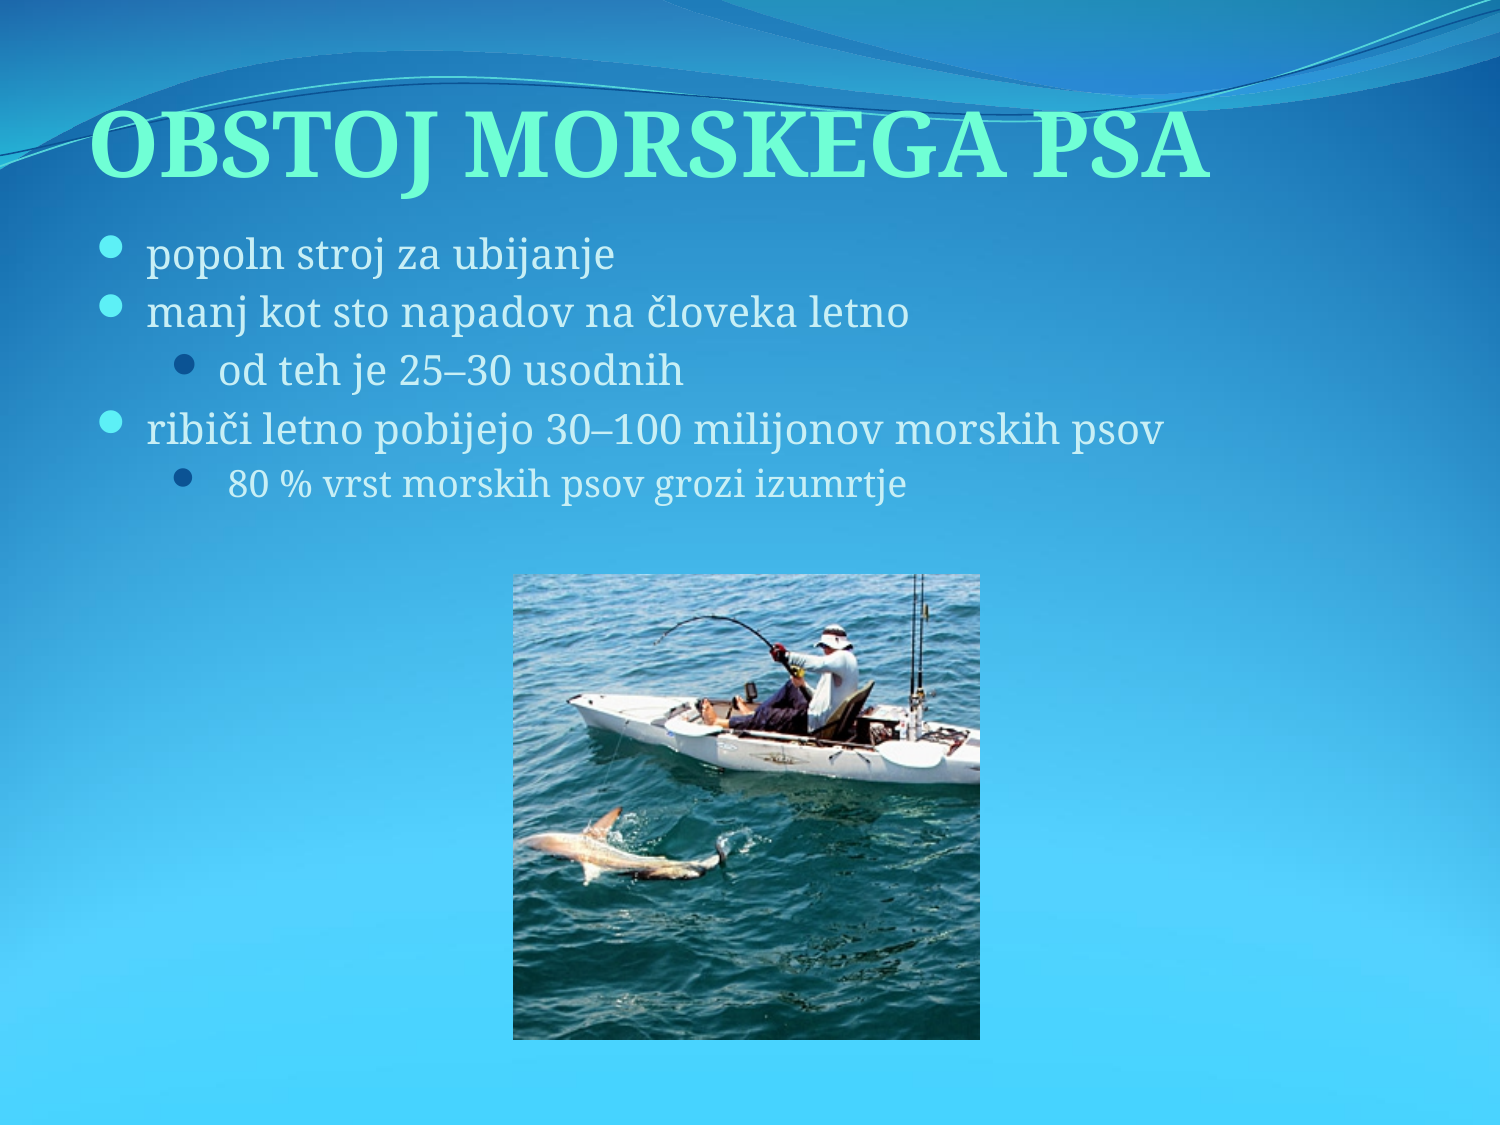

# OBSTOJ MORSKEGA PSA
 popoln stroj za ubijanje
 manj kot sto napadov na človeka letno
od teh je 25–30 usodnih
 ribiči letno pobijejo 30–100 milijonov morskih psov
 80 % vrst morskih psov grozi izumrtje